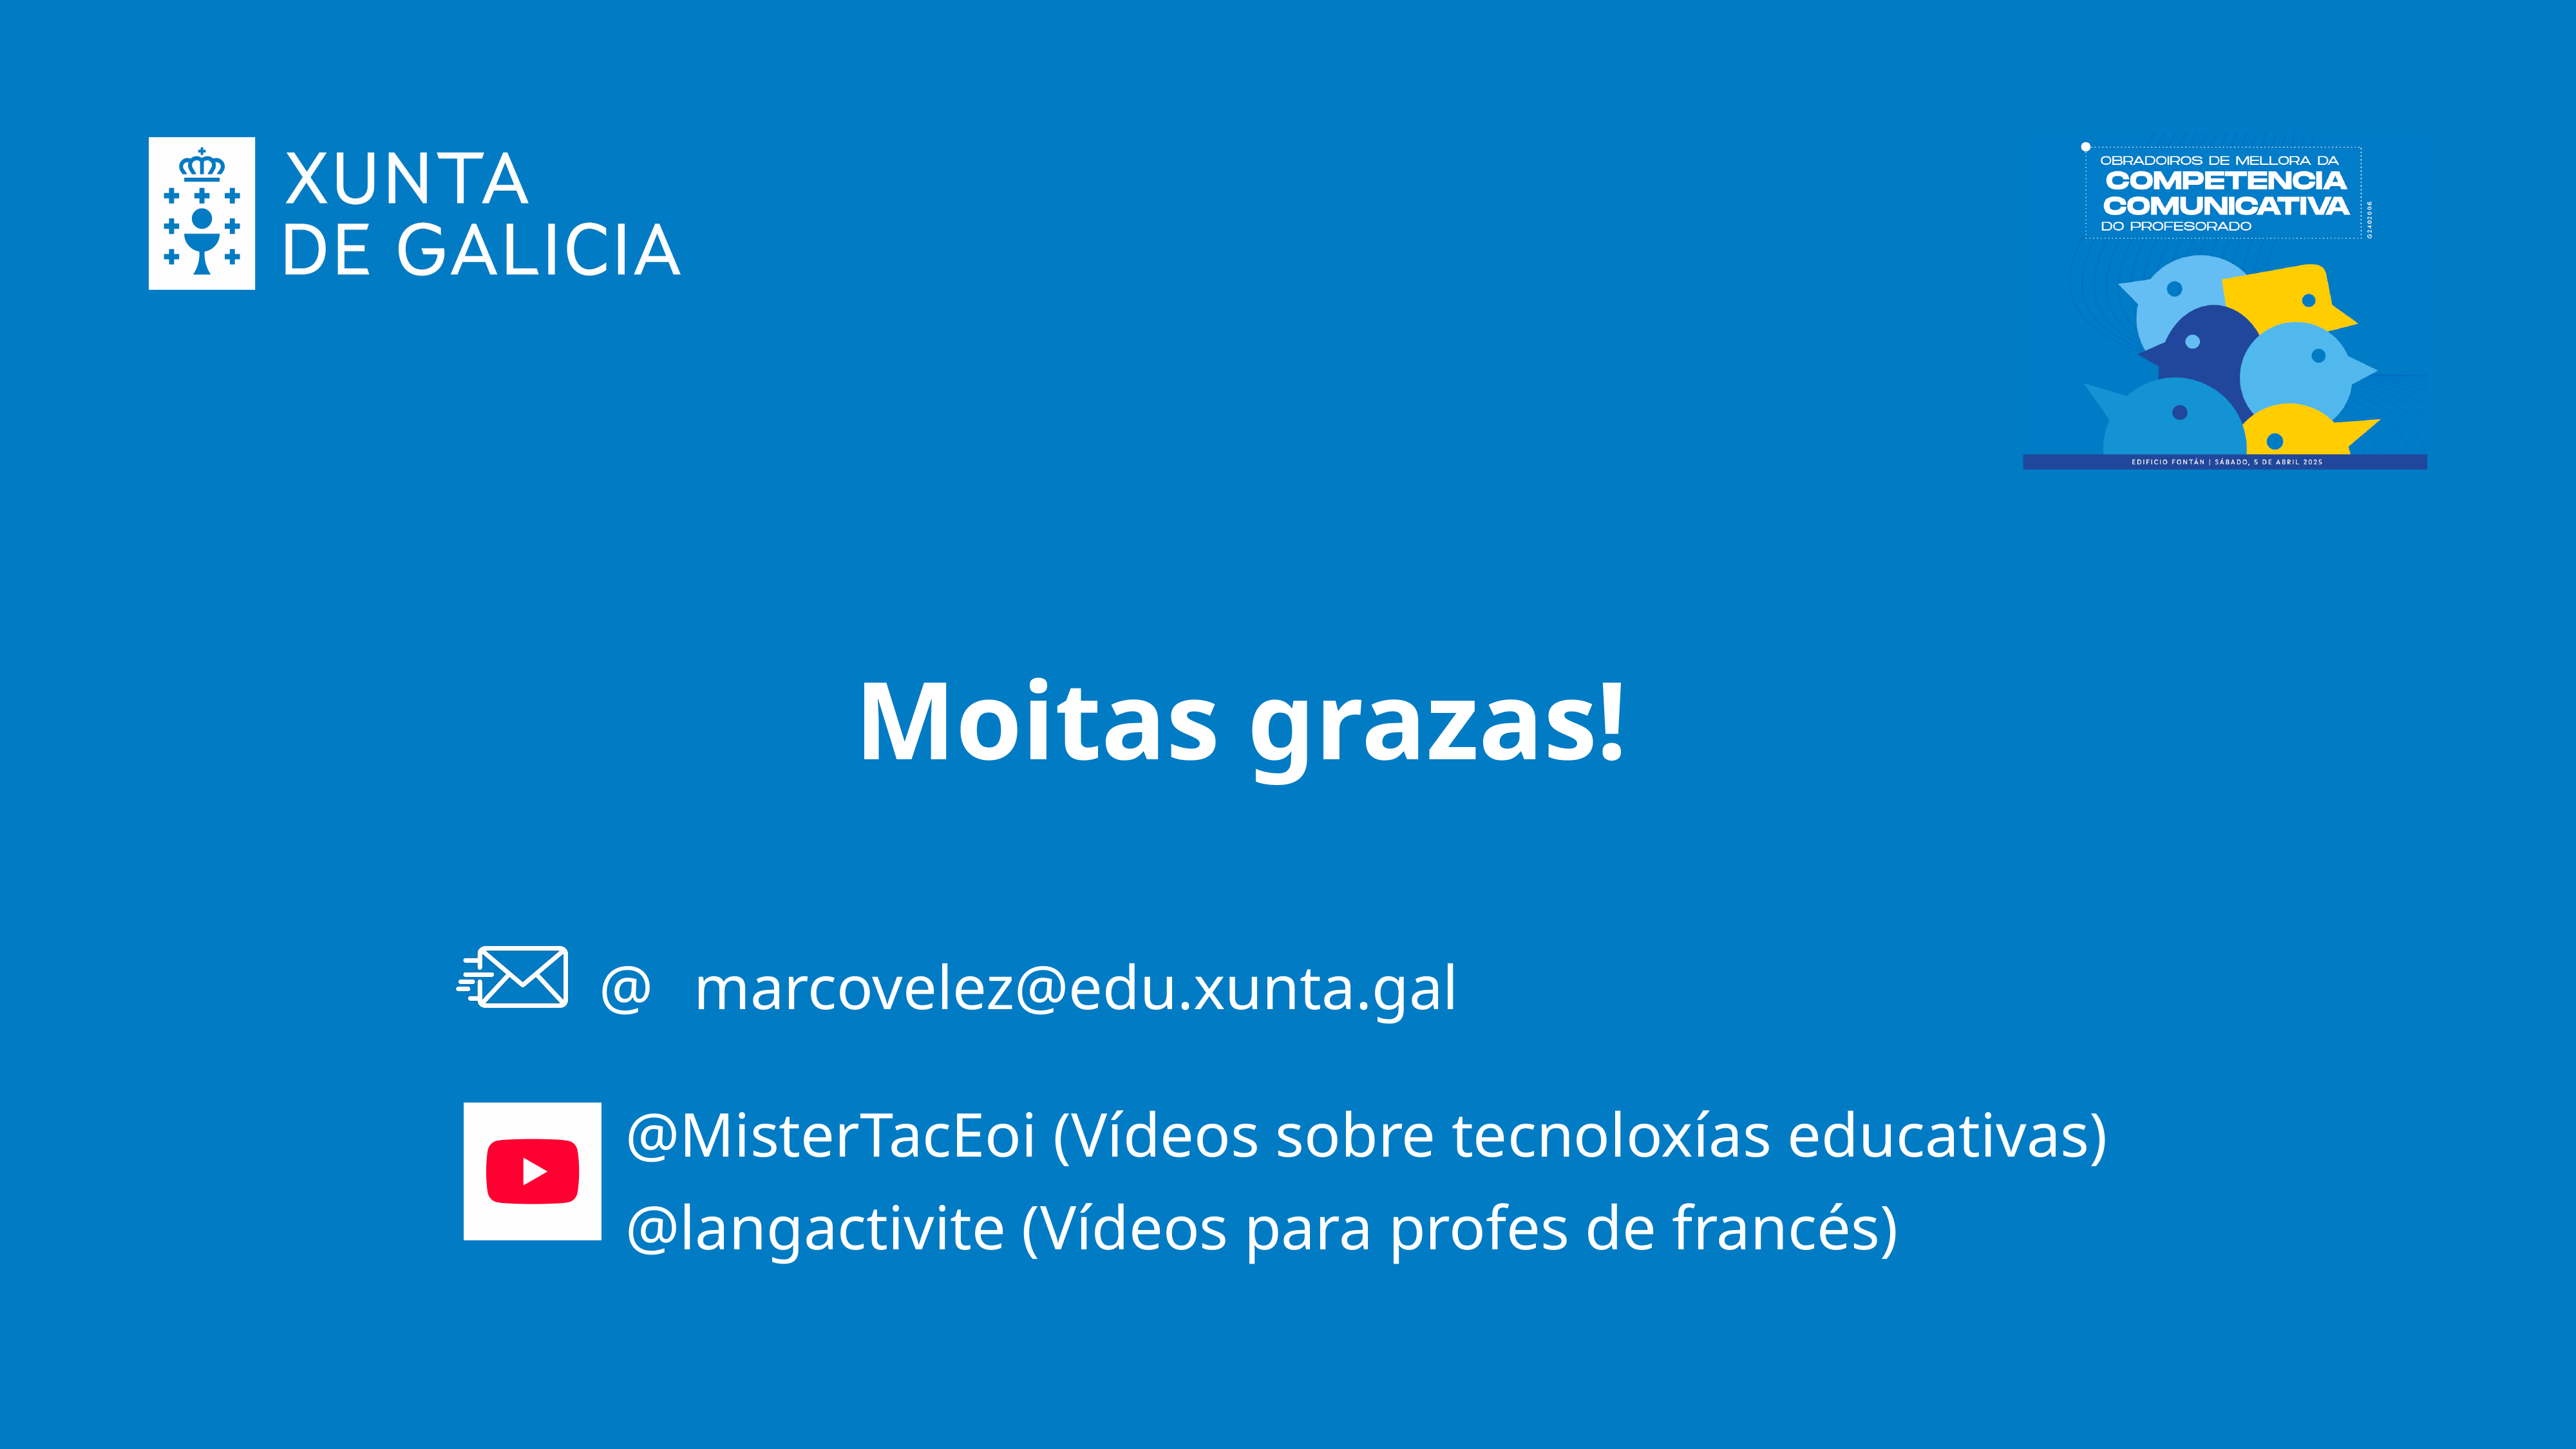

Moitas grazas!
@
marcovelez@edu.xunta.gal
@MisterTacEoi (Vídeos sobre tecnoloxías educativas)
@langactivite (Vídeos para profes de francés)